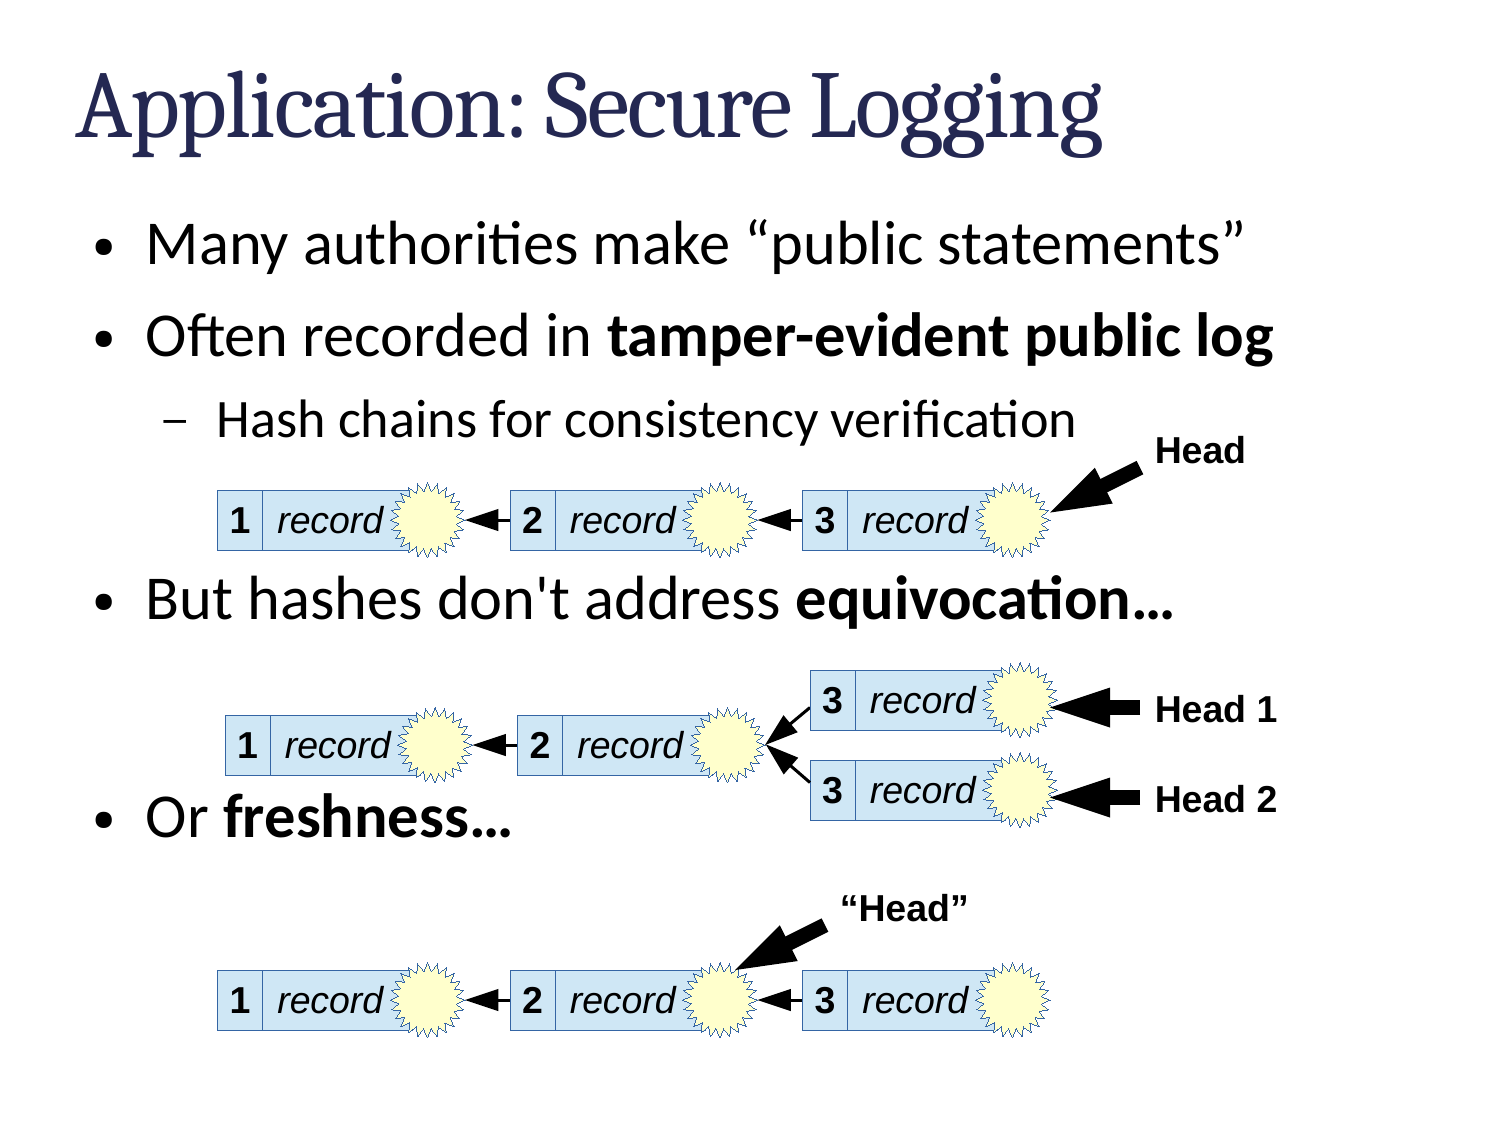

# Application: Secure Logging
Many authorities make “public statements”
Often recorded in tamper-evident public log
Hash chains for consistency verification
But hashes don't address equivocation…
Or freshness…
Head
1
record
2
record
3
record
3
record
Head 1
1
record
2
record
3
record
Head 2
“Head”
1
record
2
record
3
record